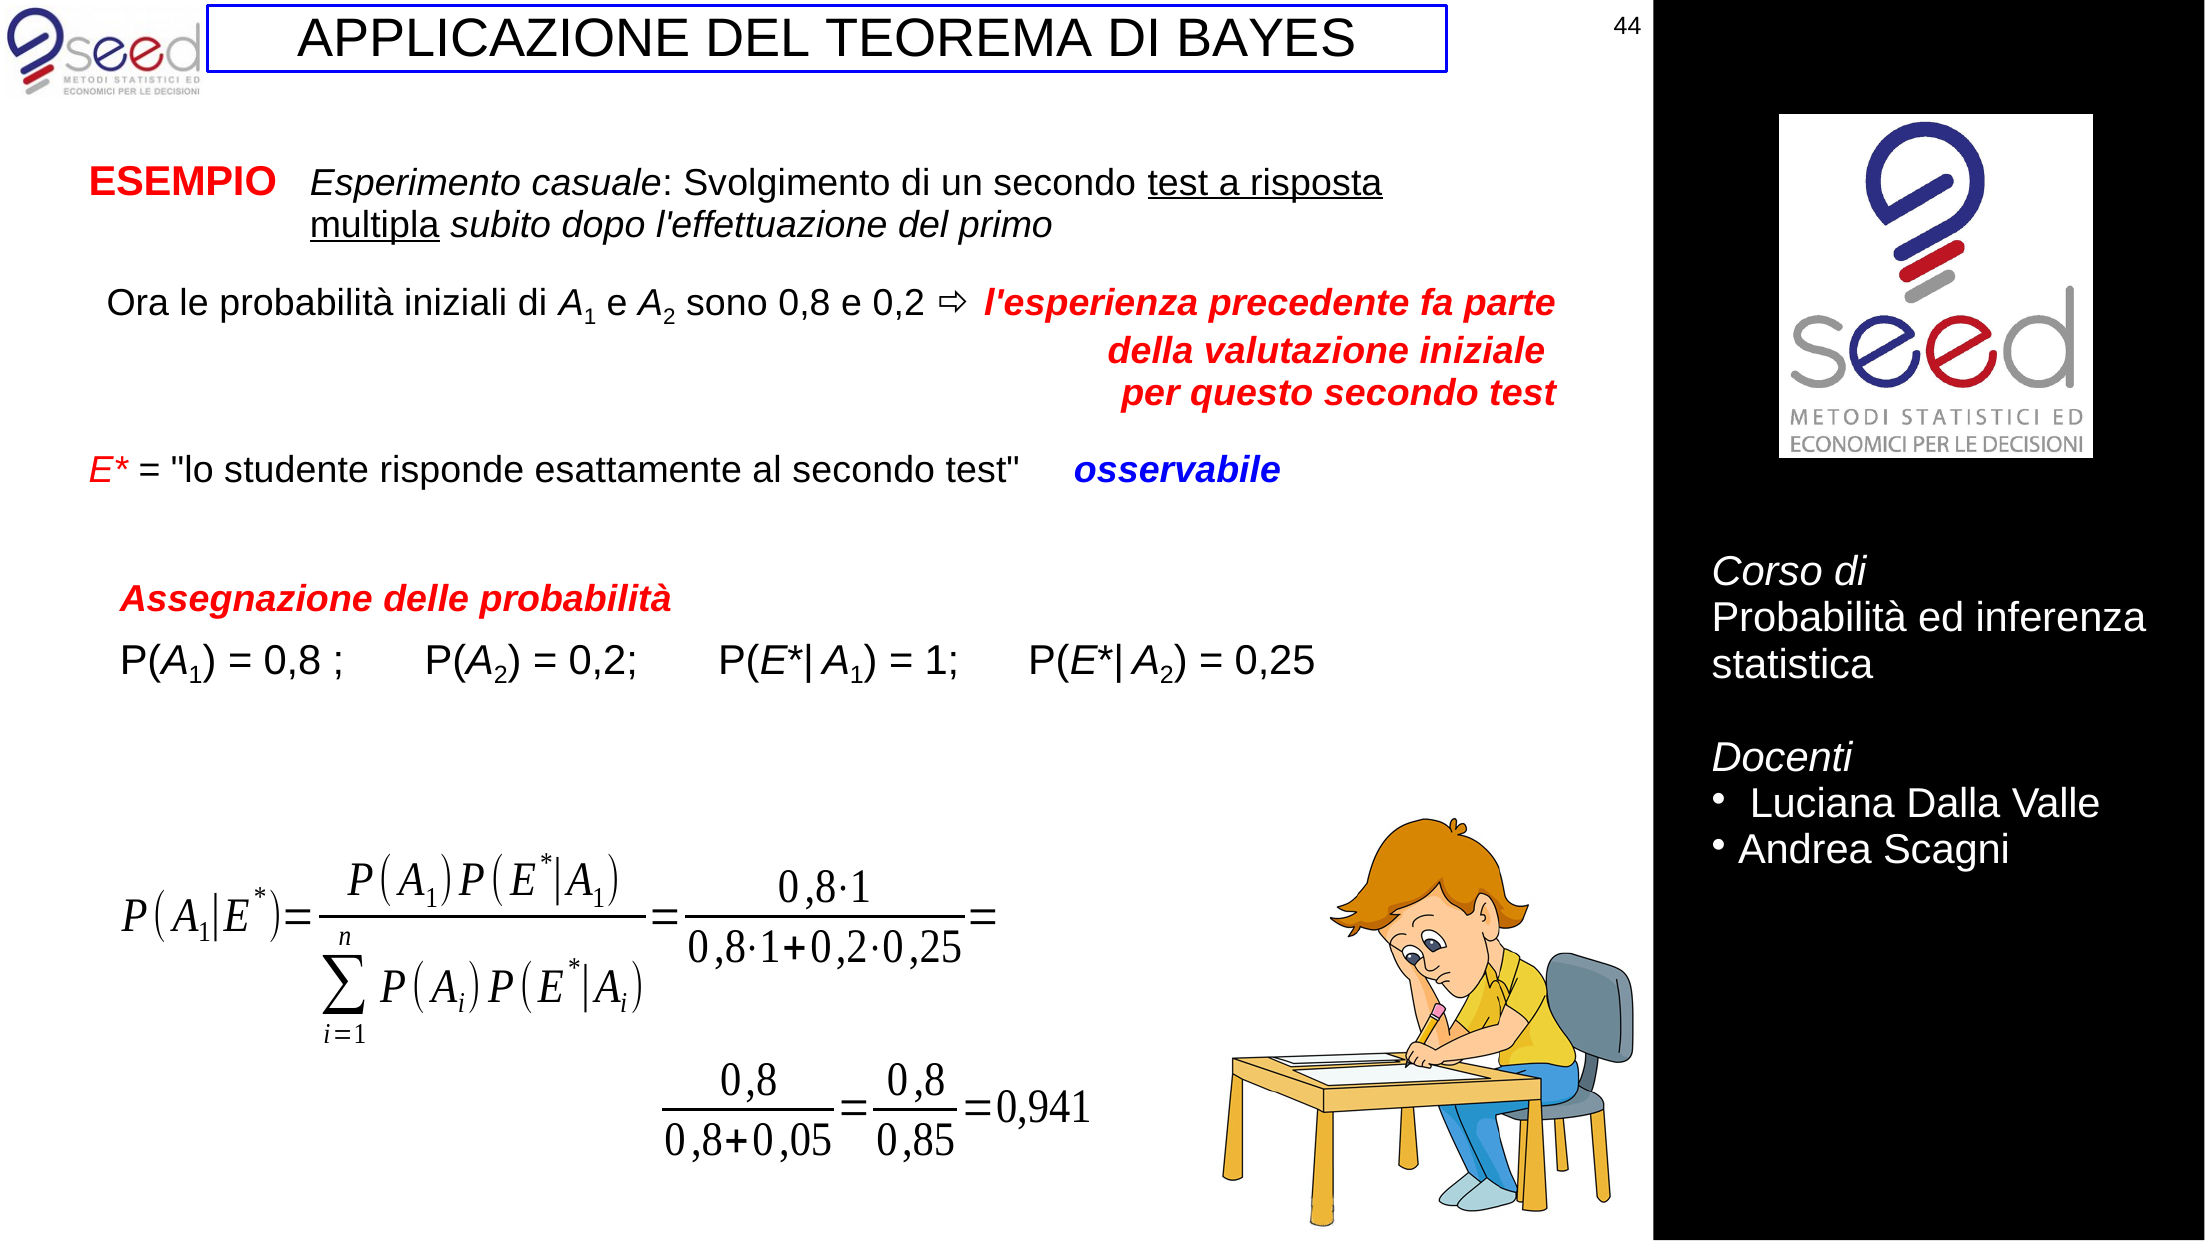

APPLICAZIONE DEL TEOREMA DI BAYES
ESEMPIO	Esperimento casuale: Svolgimento di un secondo test a risposta
			multipla subito dopo l'effettuazione del primo
Ora le probabilità iniziali di A1 e A2 sono 0,8 e 0,2  l'esperienza precedente fa parte della valutazione iniziale
per questo secondo test
E* = "lo studente risponde esattamente al secondo test" osservabile
Assegnazione delle probabilità
P(A1) = 0,8 ; P(A2) = 0,2; P(E*| A1) = 1; P(E*| A2) = 0,25